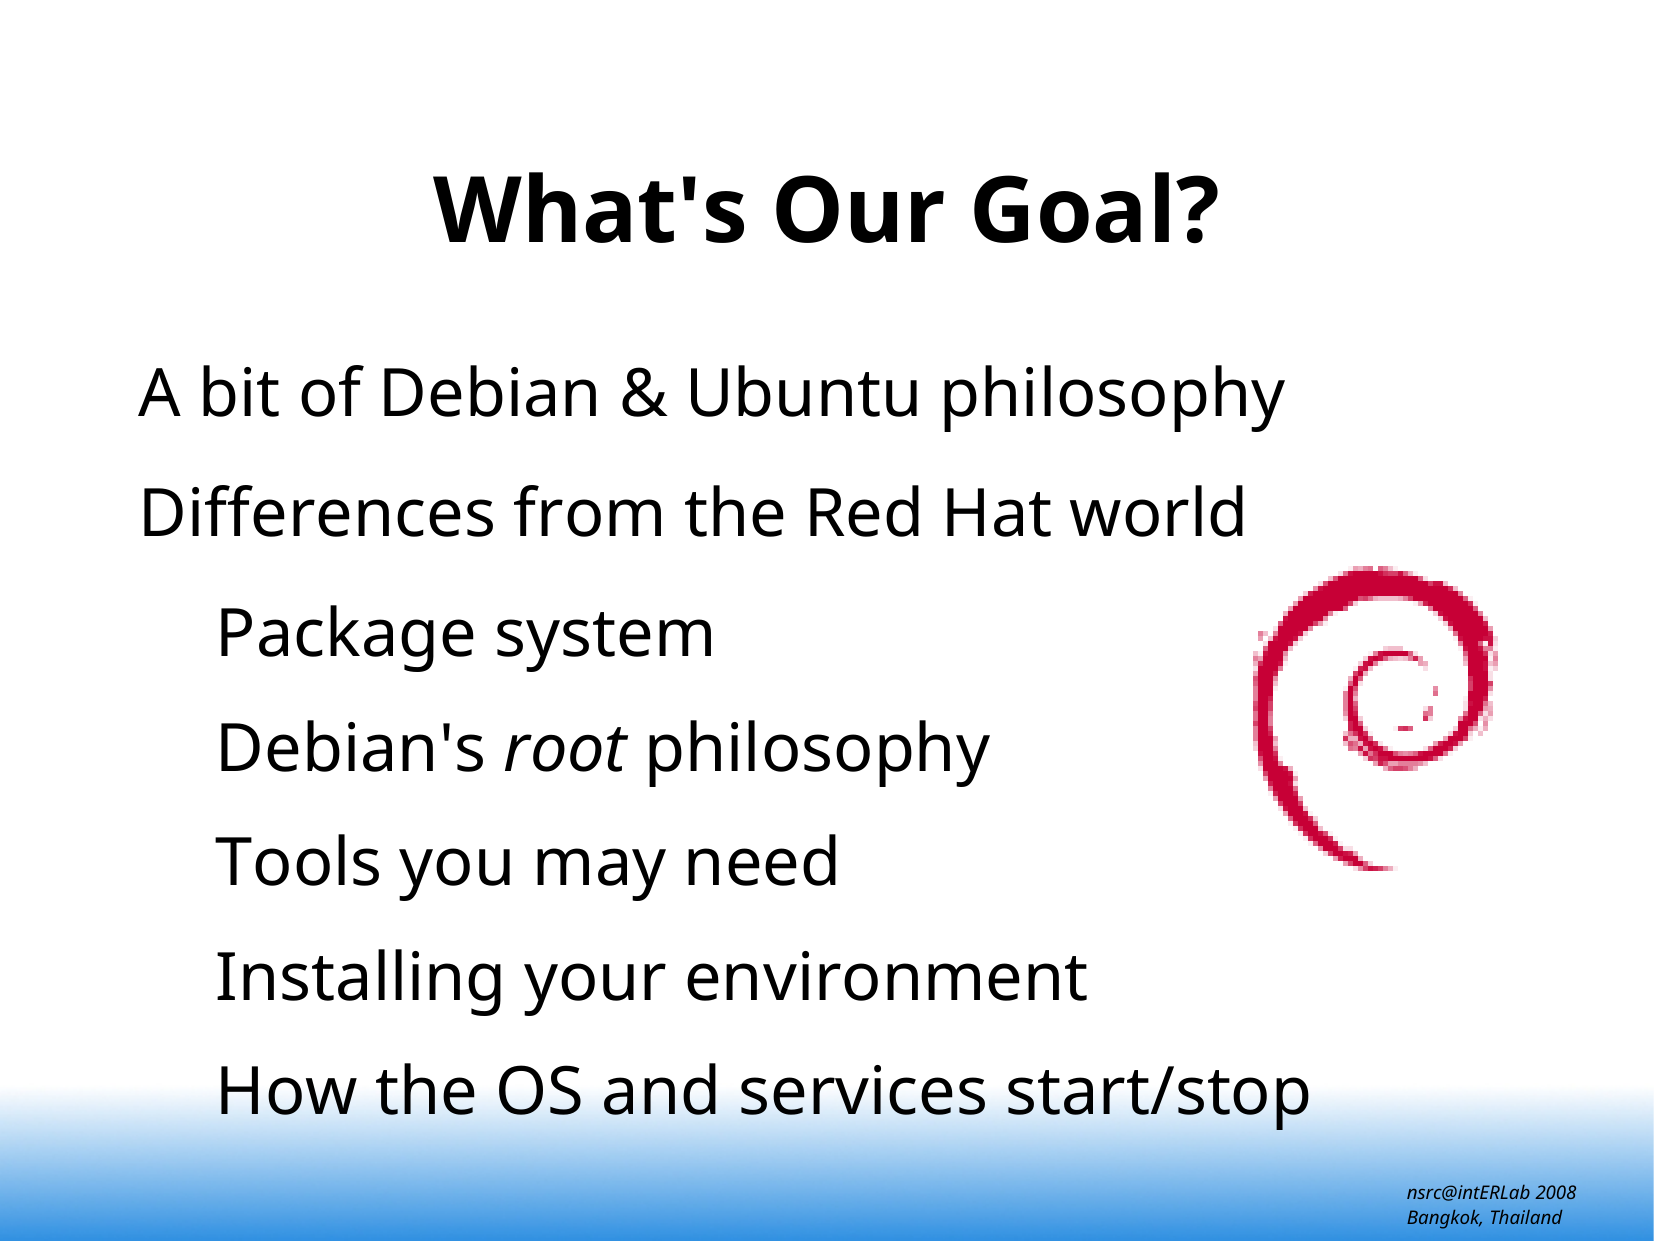

# What's Our Goal?
A bit of Debian & Ubuntu philosophy
Differences from the Red Hat world
Package system
Debian's root philosophy
Tools you may need
Installing your environment
How the OS and services start/stop